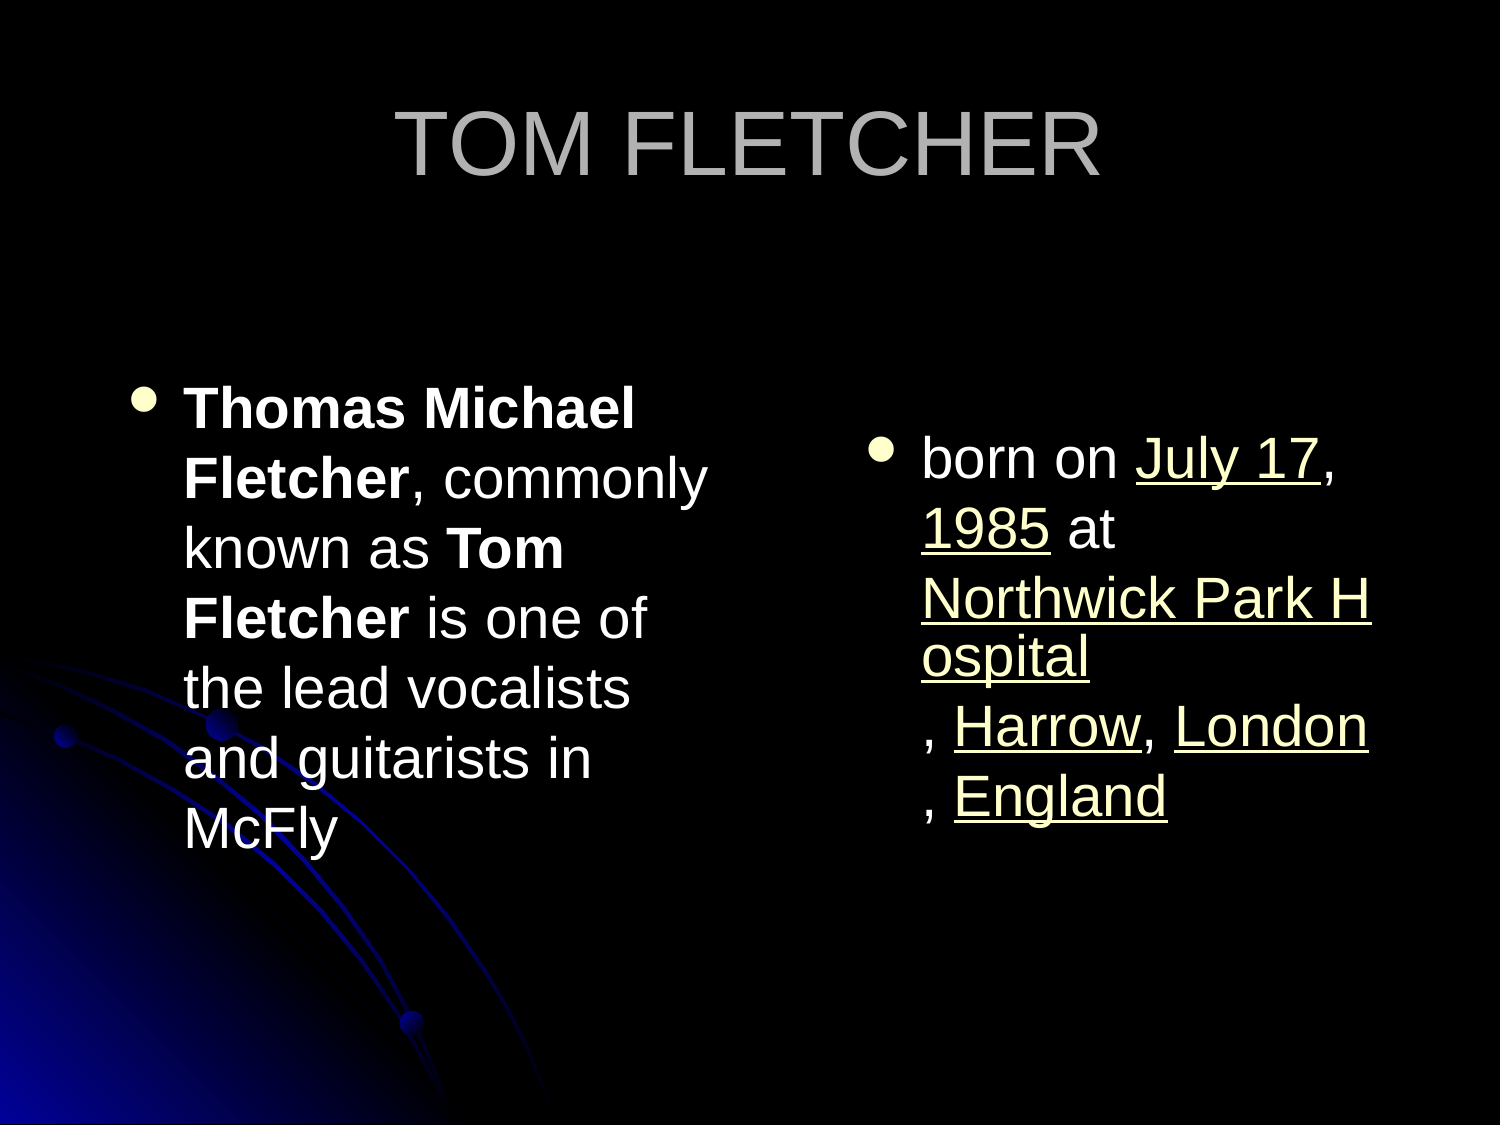

# TOM FLETCHER
Thomas Michael Fletcher, commonly known as Tom Fletcher is one of the lead vocalists and guitarists in McFly
born on July 17, 1985 at Northwick Park Hospital, Harrow, London, England